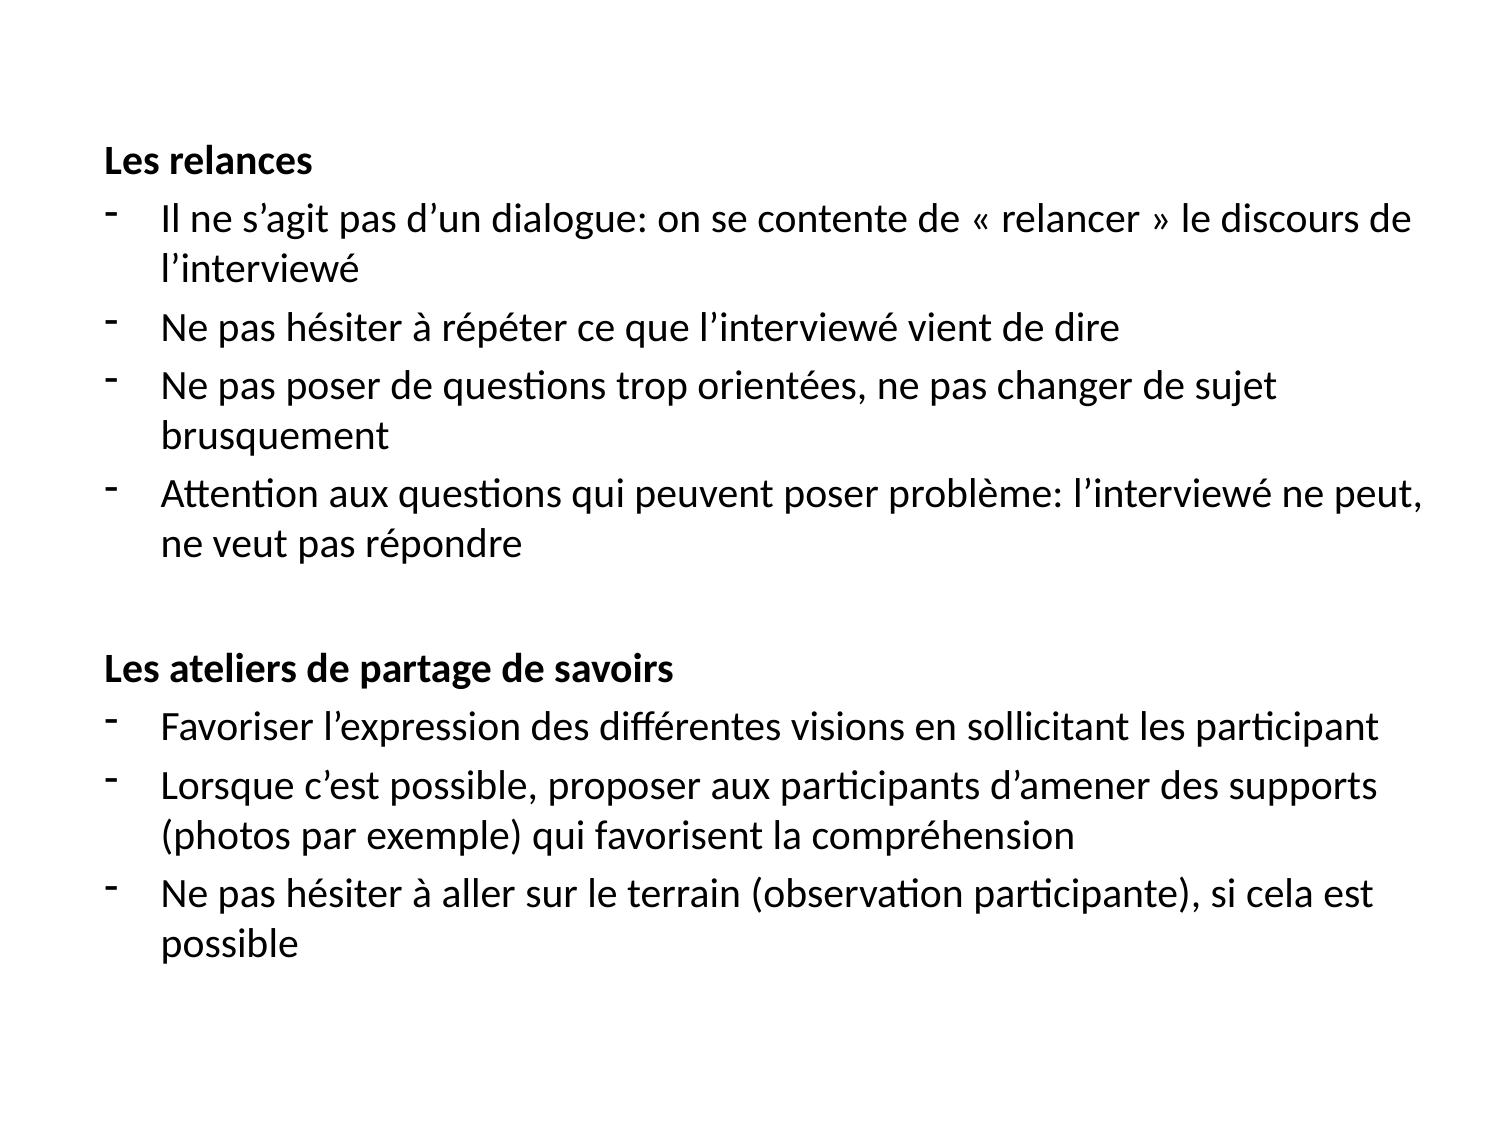

Les relances
Il ne s’agit pas d’un dialogue: on se contente de « relancer » le discours de l’interviewé
Ne pas hésiter à répéter ce que l’interviewé vient de dire
Ne pas poser de questions trop orientées, ne pas changer de sujet brusquement
Attention aux questions qui peuvent poser problème: l’interviewé ne peut, ne veut pas répondre
Les ateliers de partage de savoirs
Favoriser l’expression des différentes visions en sollicitant les participant
Lorsque c’est possible, proposer aux participants d’amener des supports (photos par exemple) qui favorisent la compréhension
Ne pas hésiter à aller sur le terrain (observation participante), si cela est possible